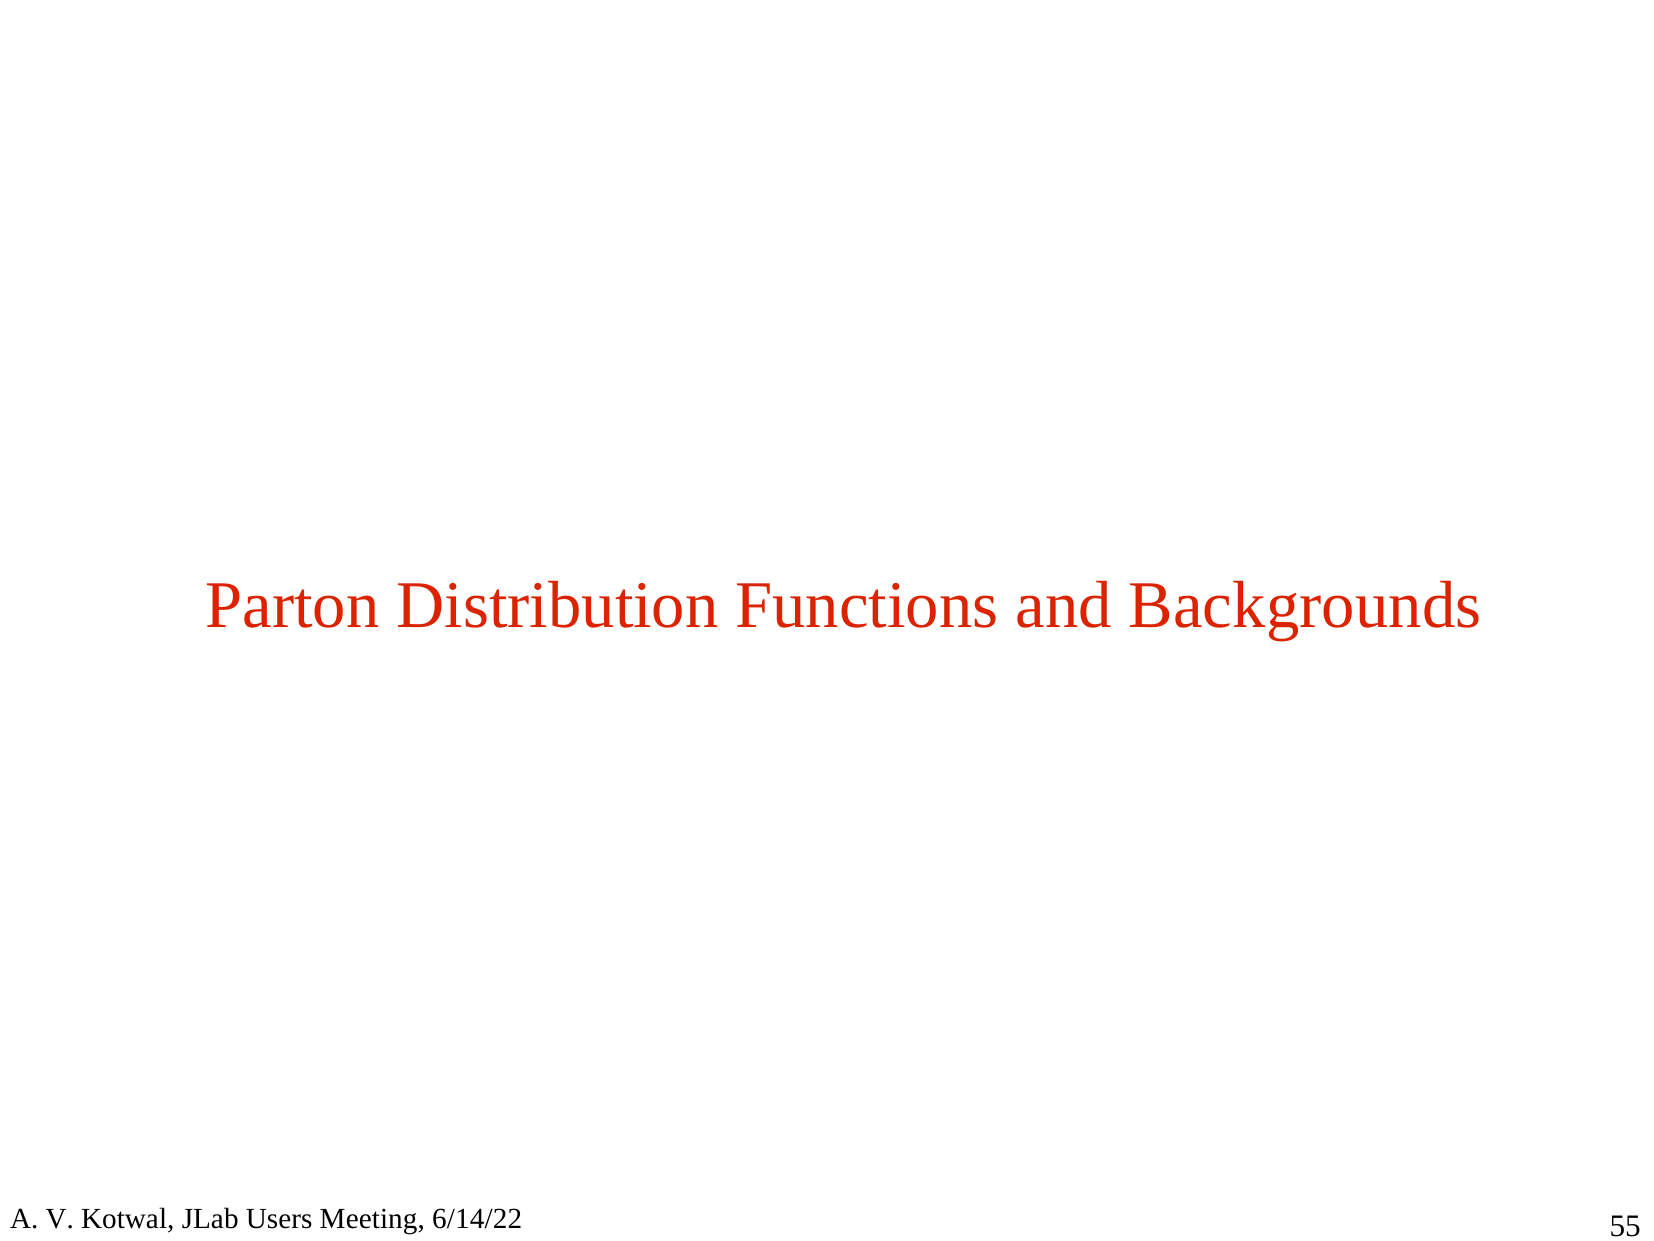

# Parton Distribution Functions and Backgrounds
A. V. Kotwal, JLab Users Meeting, 6/14/22